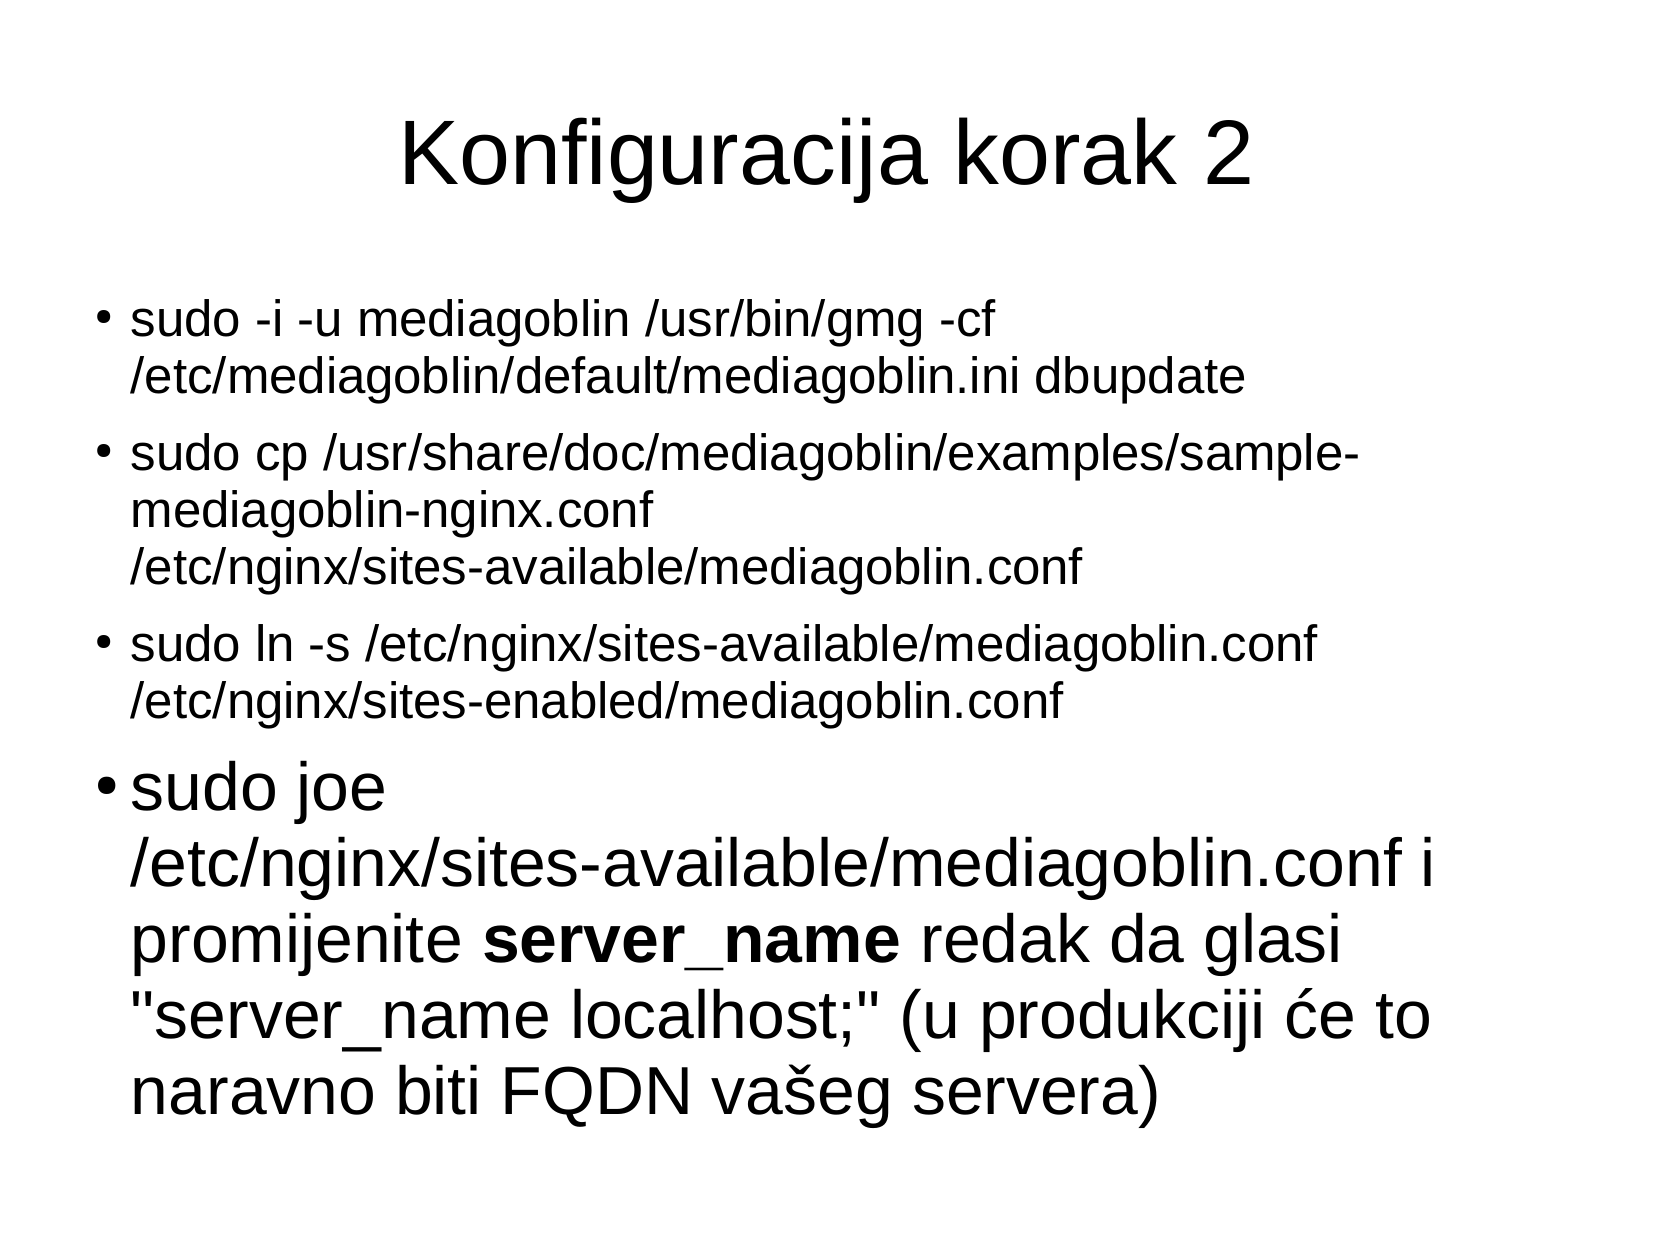

# Konfiguracija korak 2
sudo -i -u mediagoblin /usr/bin/gmg -cf /etc/mediagoblin/default/mediagoblin.ini dbupdate
sudo cp /usr/share/doc/mediagoblin/examples/sample-mediagoblin-nginx.conf /etc/nginx/sites-available/mediagoblin.conf
sudo ln -s /etc/nginx/sites-available/mediagoblin.conf /etc/nginx/sites-enabled/mediagoblin.conf
sudo joe /etc/nginx/sites-available/mediagoblin.conf i promijenite server_name redak da glasi "server_name localhost;" (u produkciji će to naravno biti FQDN vašeg servera)